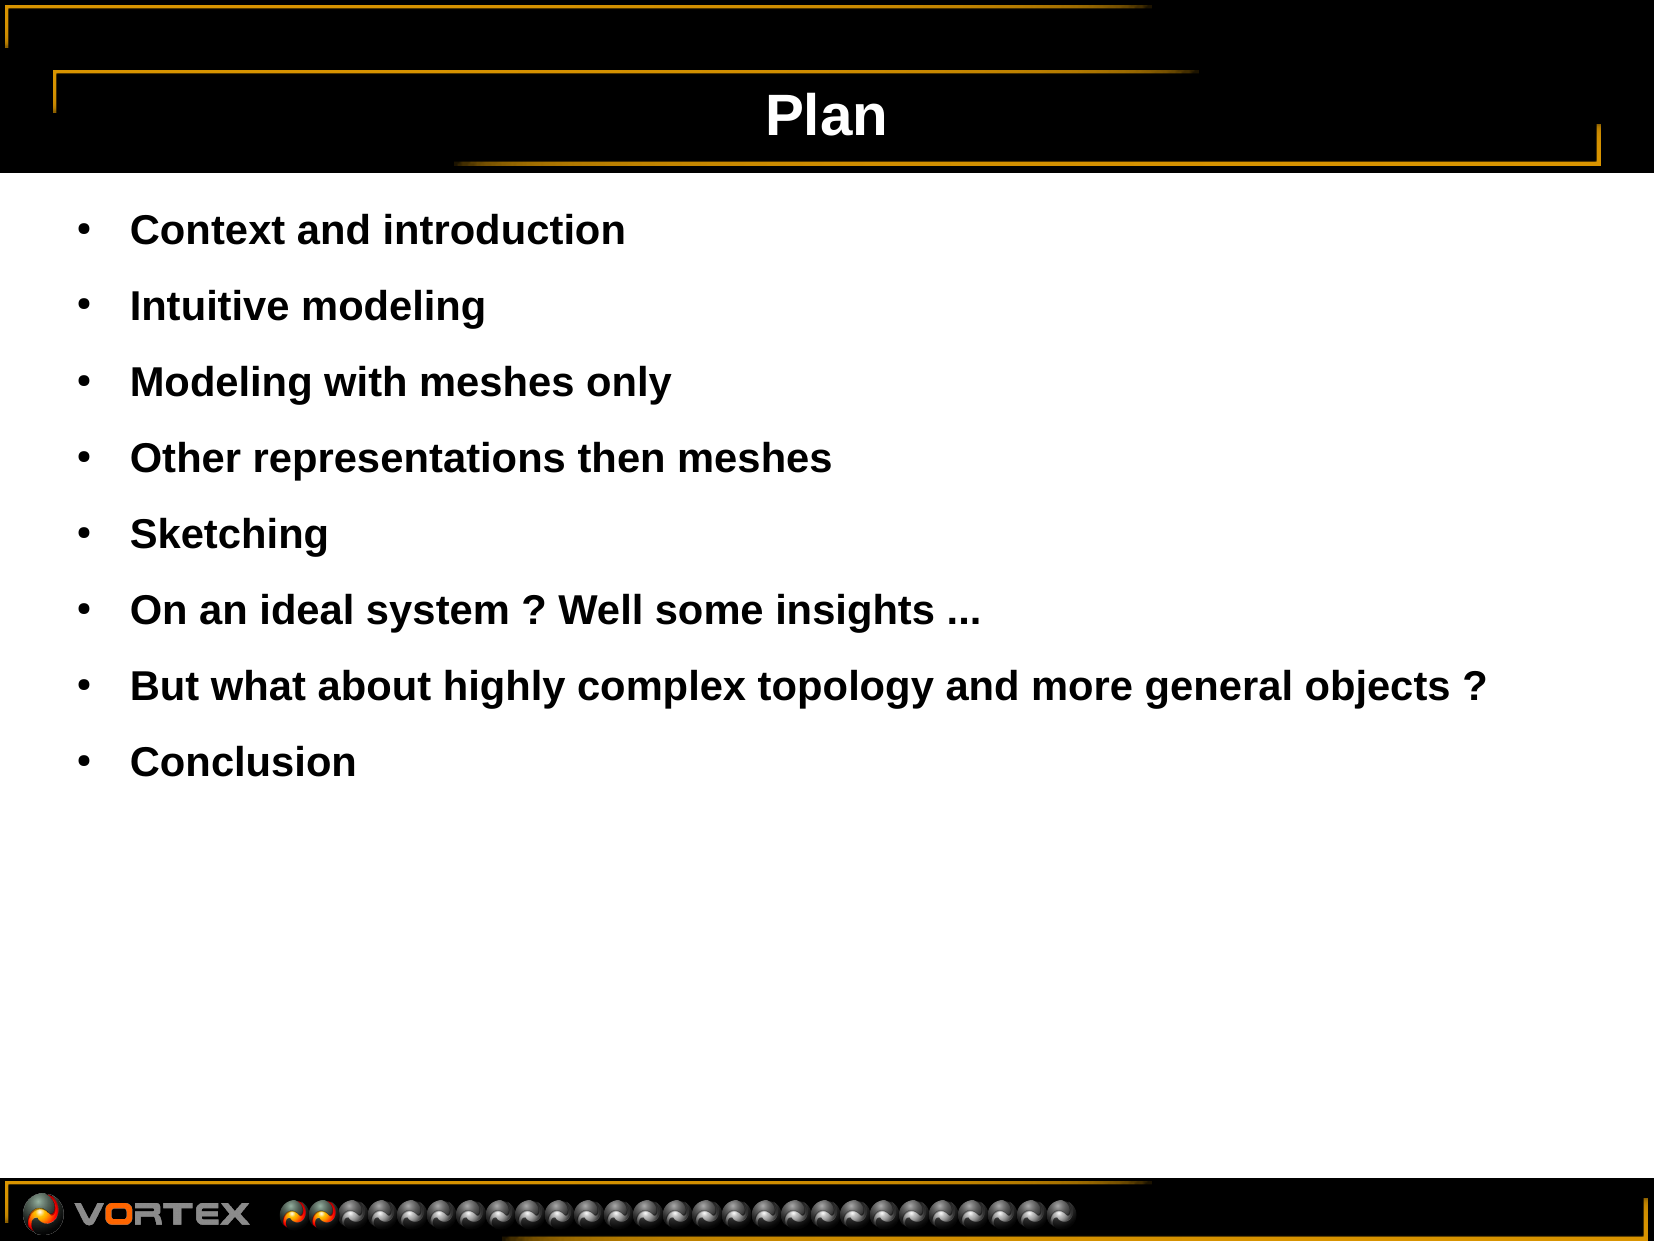

# Plan
Context and introduction
Intuitive modeling
Modeling with meshes only
Other representations then meshes
Sketching
On an ideal system ? Well some insights ...
But what about highly complex topology and more general objects ?
Conclusion